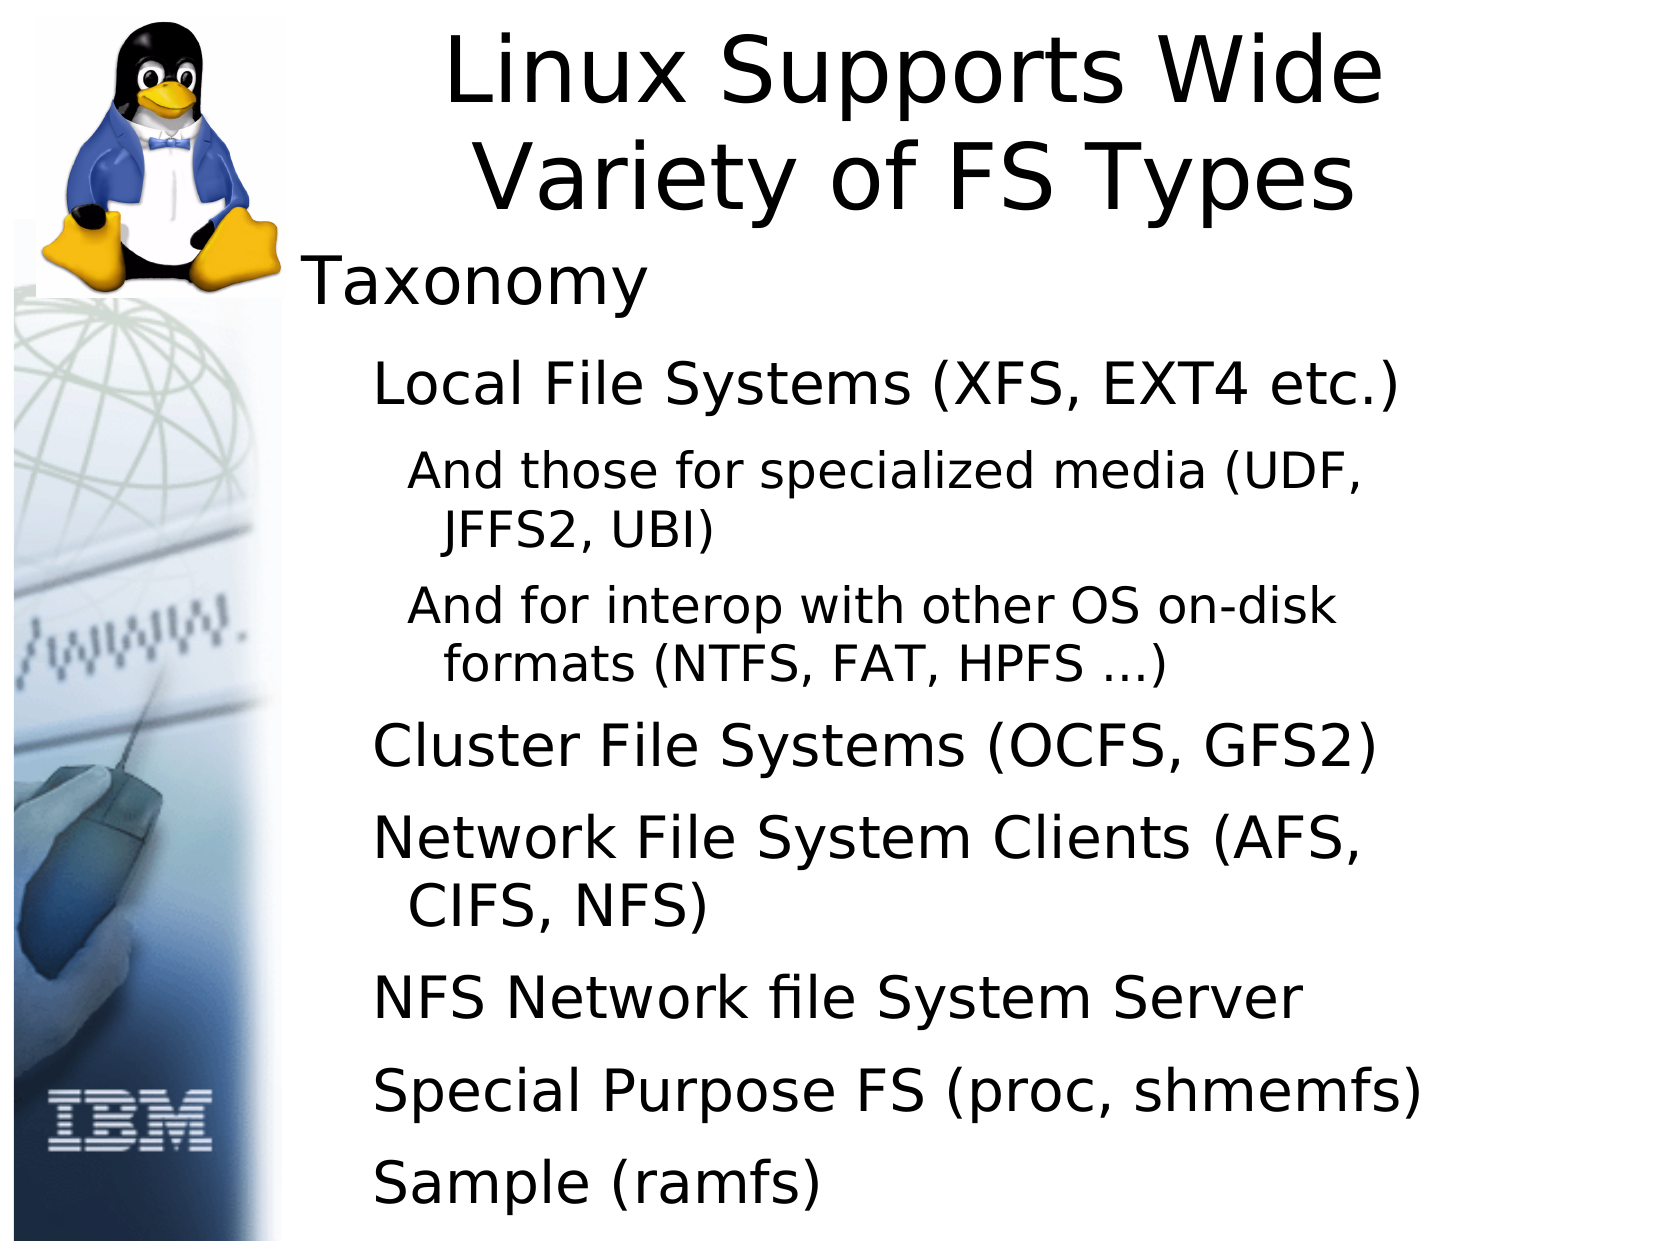

# Linux Supports Wide Variety of FS Types
Taxonomy
Local File Systems (XFS, EXT4 etc.)
And those for specialized media (UDF, JFFS2, UBI)
And for interop with other OS on-disk formats (NTFS, FAT, HPFS ...)
Cluster File Systems (OCFS, GFS2)
Network File System Clients (AFS, CIFS, NFS)
NFS Network file System Server
Special Purpose FS (proc, shmemfs)
Sample (ramfs)